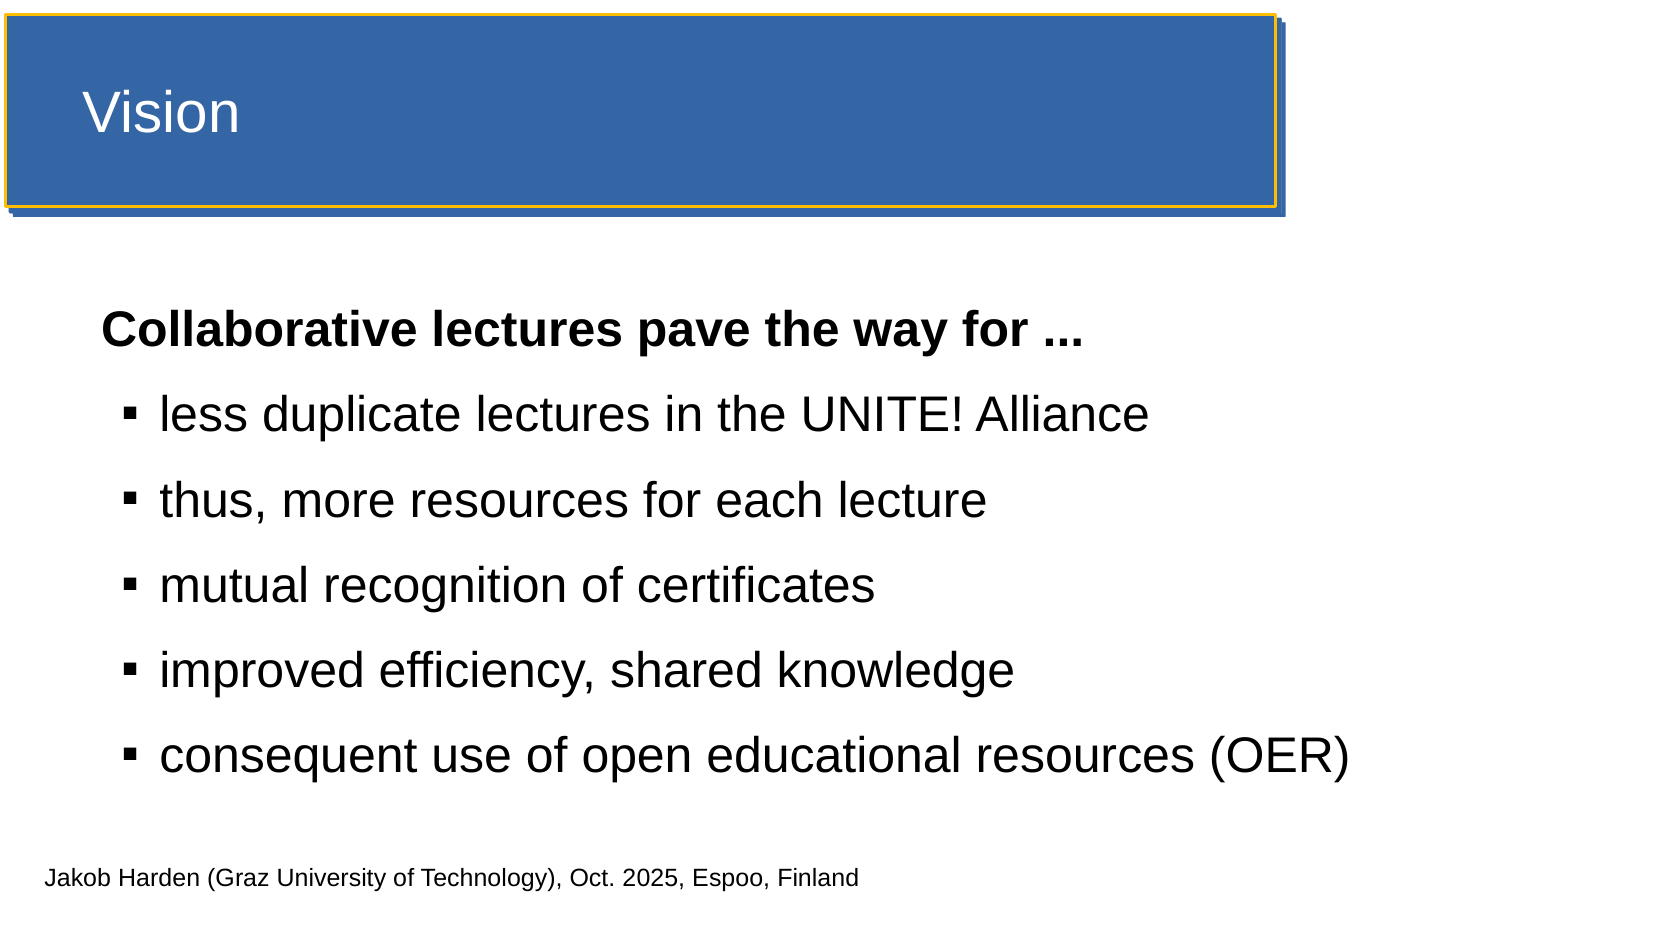

# Vision
Collaborative lectures pave the way for ...
less duplicate lectures in the UNITE! Alliance
thus, more resources for each lecture
mutual recognition of certificates
improved efficiency, shared knowledge
consequent use of open educational resources (OER)